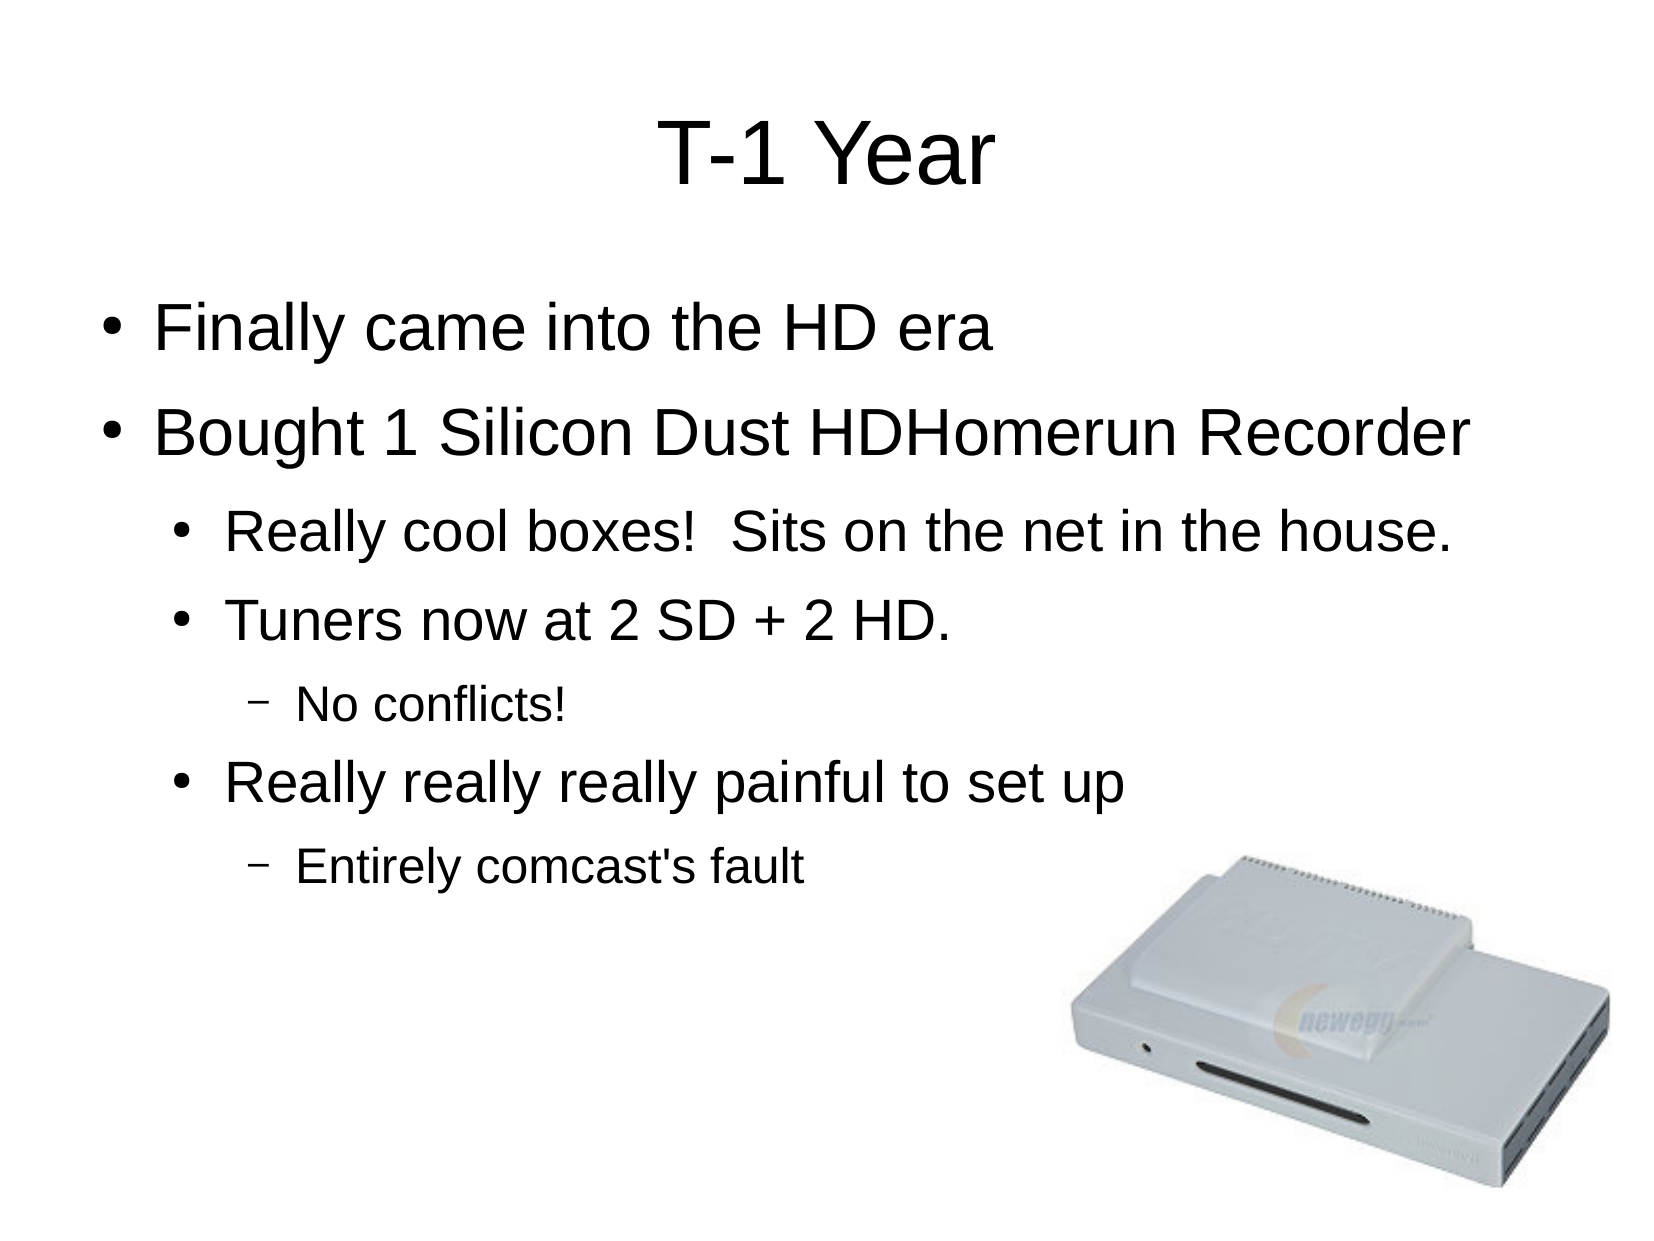

# T-1 Year
Finally came into the HD era
Bought 1 Silicon Dust HDHomerun Recorder
Really cool boxes! Sits on the net in the house.
Tuners now at 2 SD + 2 HD.
No conflicts!
Really really really painful to set up
Entirely comcast's fault